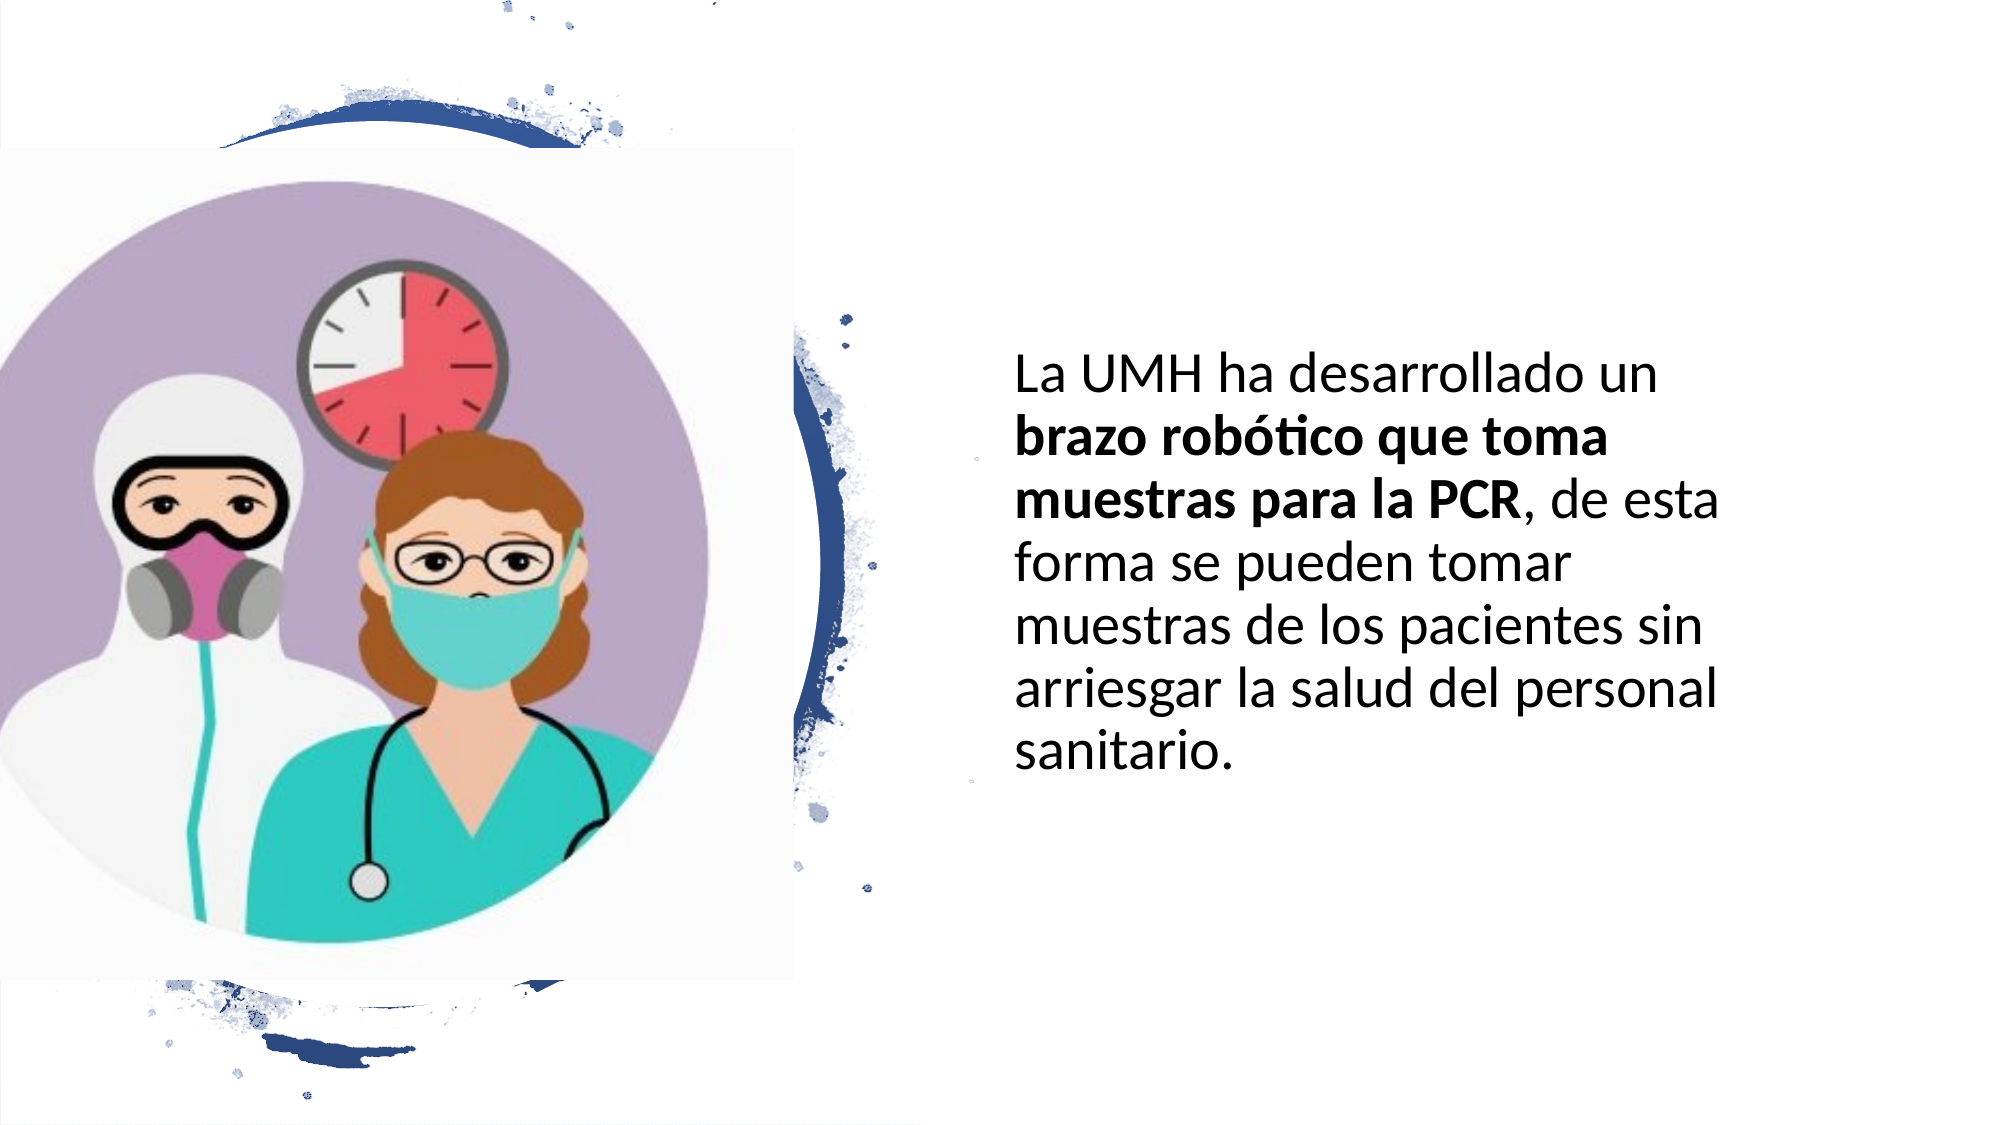

# La UMH ha desarrollado un brazo robótico que toma muestras para la PCR, de esta forma se pueden tomar muestras de los pacientes sin arriesgar la salud del personal sanitario.